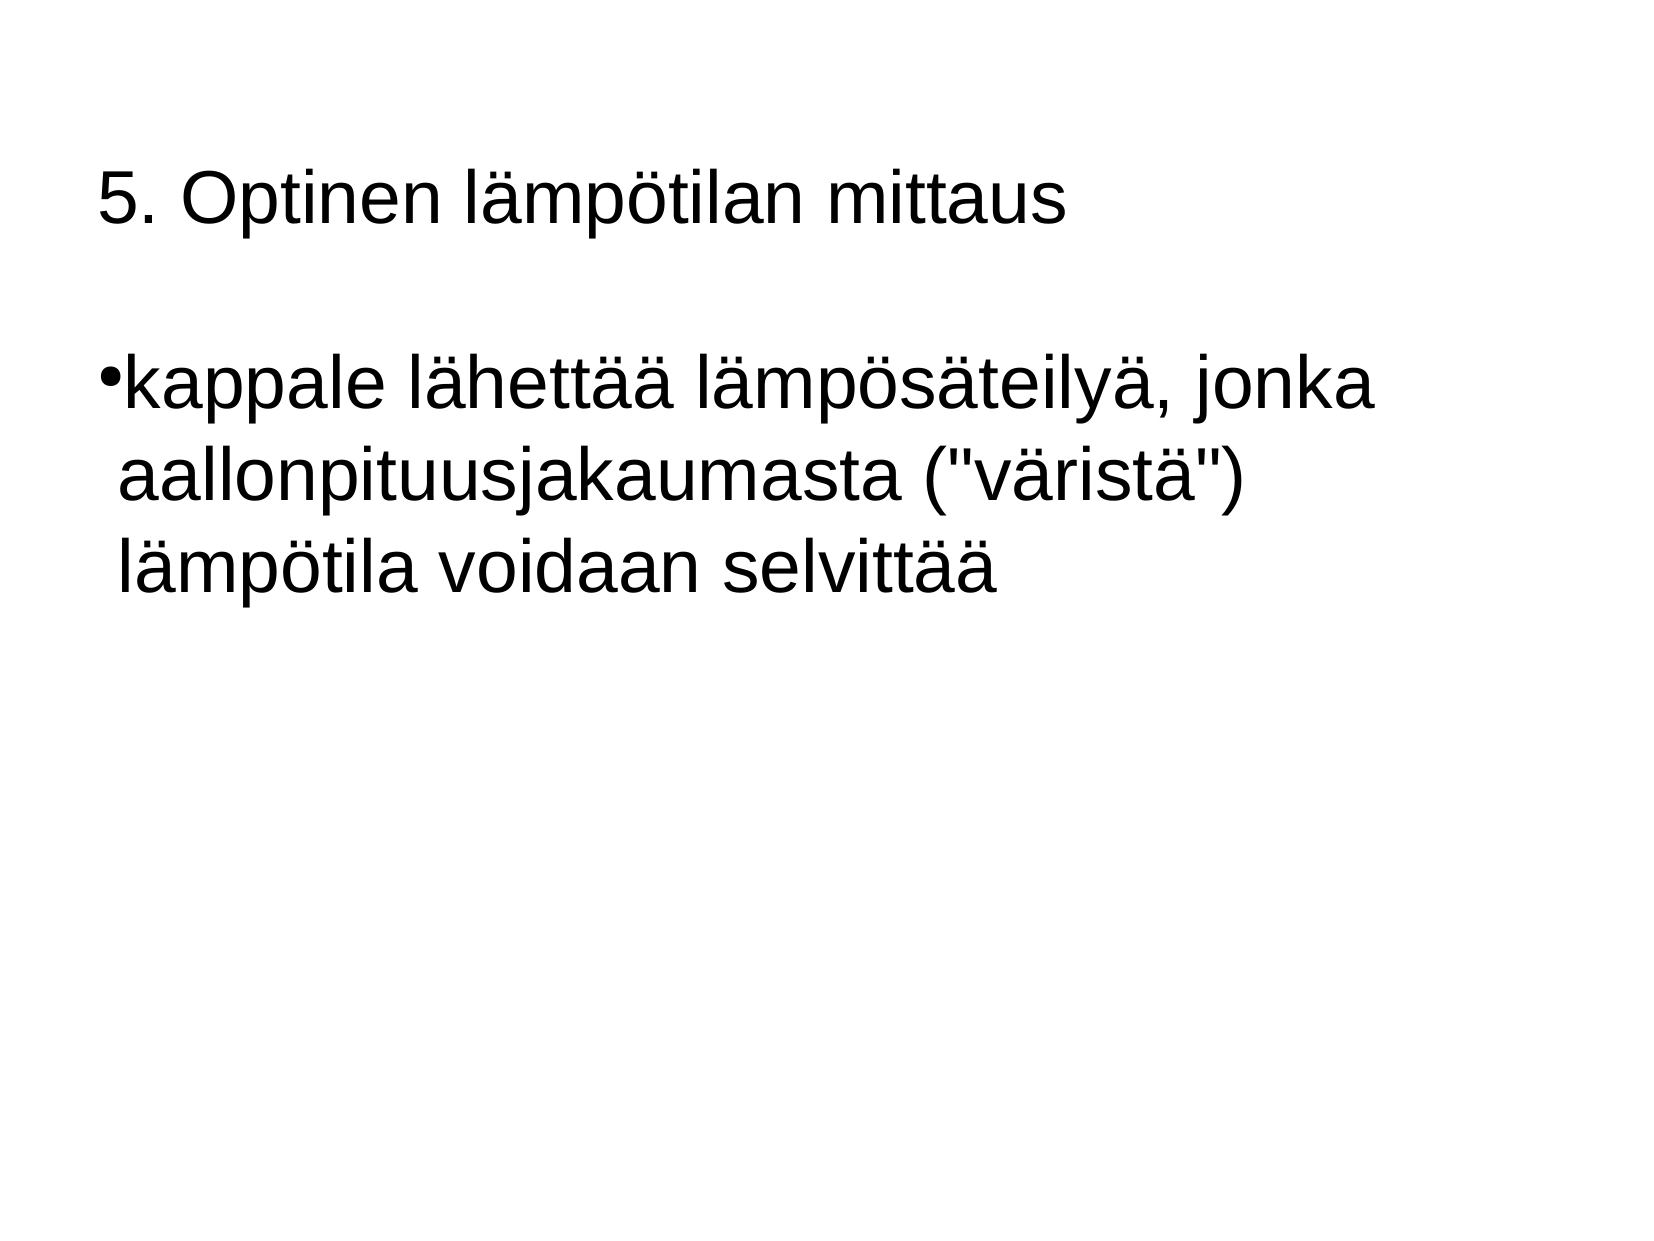

5. Optinen lämpötilan mittaus
kappale lähettää lämpösäteilyä, jonka
 aallonpituusjakaumasta ("väristä")
 lämpötila voidaan selvittää